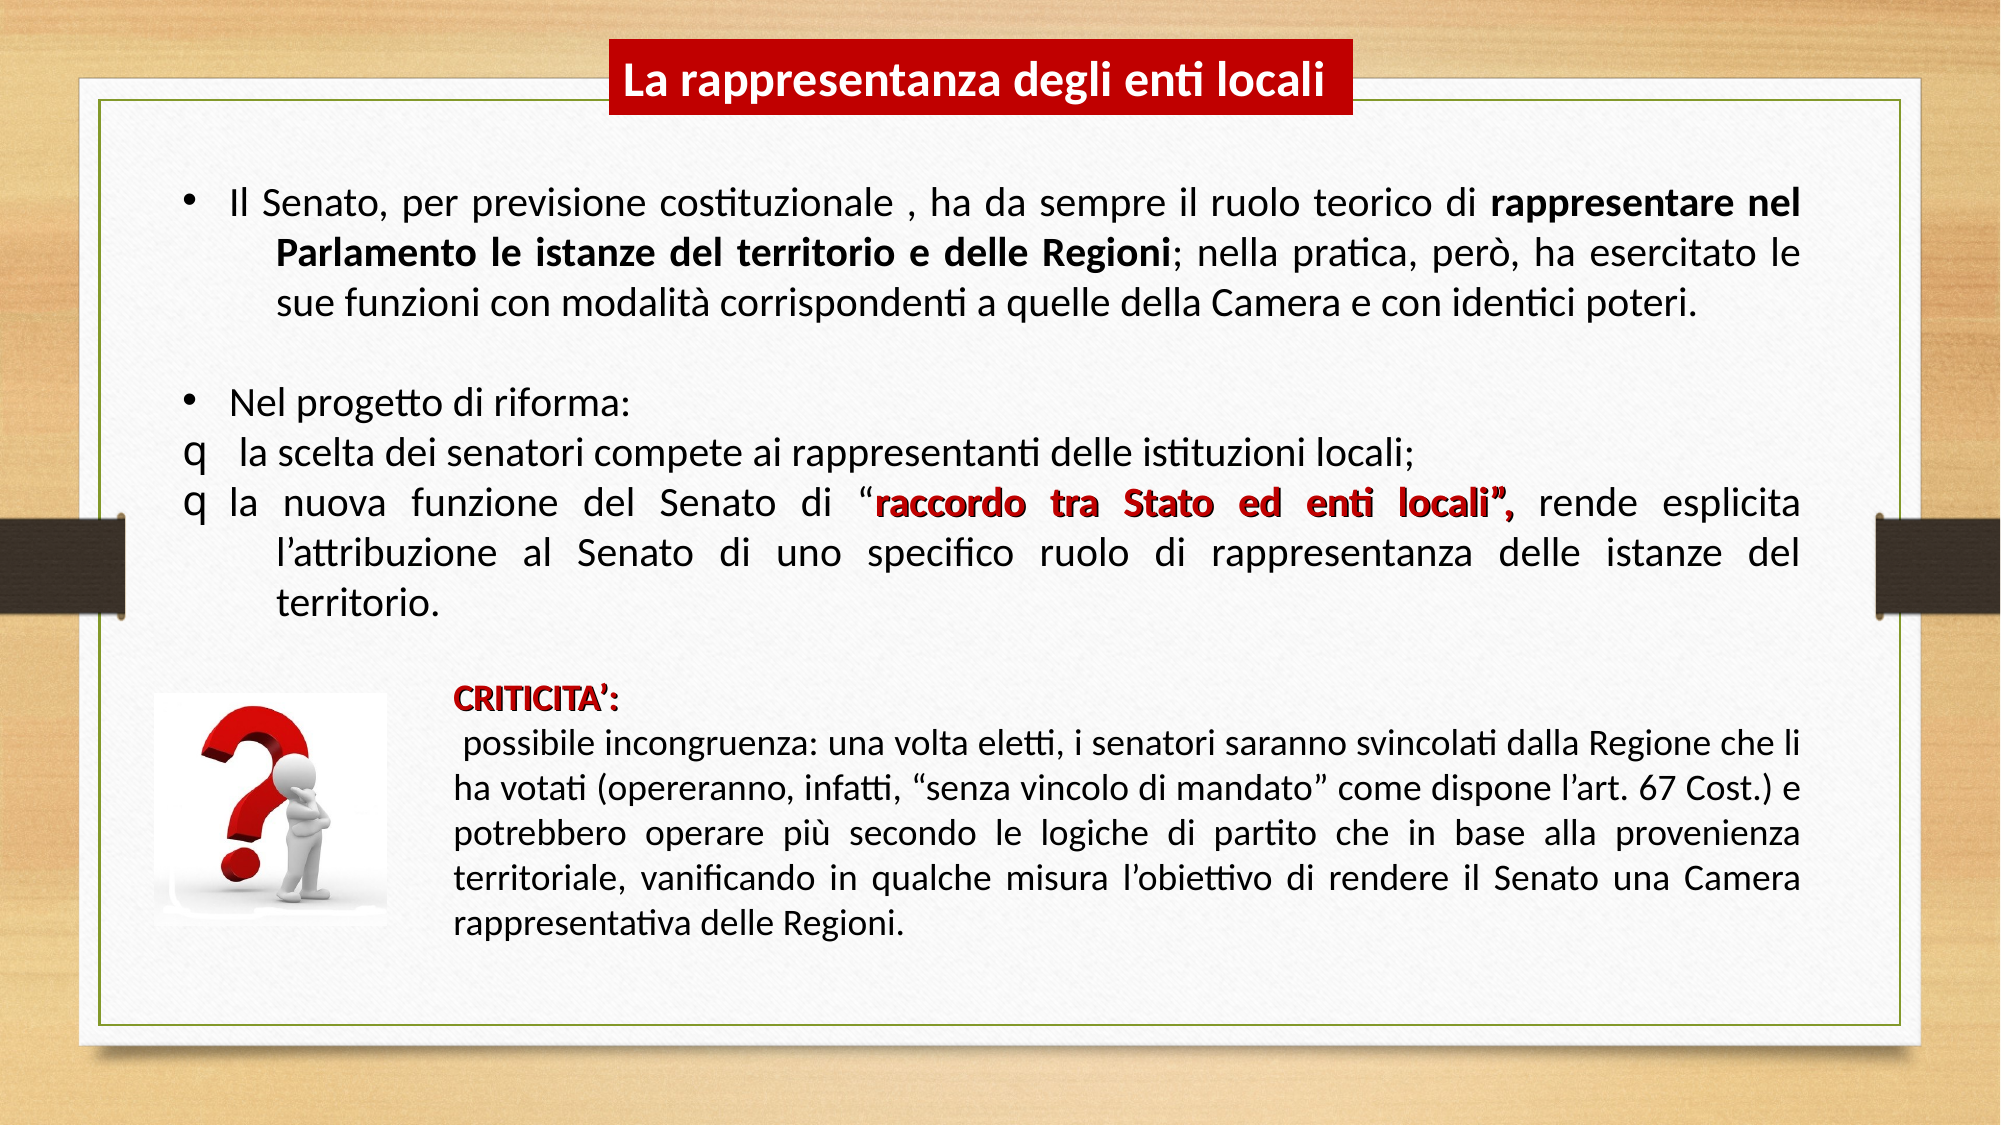

La rappresentanza degli enti locali
Il Senato, per previsione costituzionale , ha da sempre il ruolo teorico di rappresentare nel Parlamento le istanze del territorio e delle Regioni; nella pratica, però, ha esercitato le sue funzioni con modalità corrispondenti a quelle della Camera e con identici poteri.
Nel progetto di riforma:
 la scelta dei senatori compete ai rappresentanti delle istituzioni locali;
la nuova funzione del Senato di “raccordo tra Stato ed enti locali”, rende esplicita l’attribuzione al Senato di uno specifico ruolo di rappresentanza delle istanze del territorio.
CRITICITA’:
 possibile incongruenza: una volta eletti, i senatori saranno svincolati dalla Regione che li ha votati (opereranno, infatti, “senza vincolo di mandato” come dispone l’art. 67 Cost.) e potrebbero operare più secondo le logiche di partito che in base alla provenienza territoriale, vanificando in qualche misura l’obiettivo di rendere il Senato una Camera rappresentativa delle Regioni.